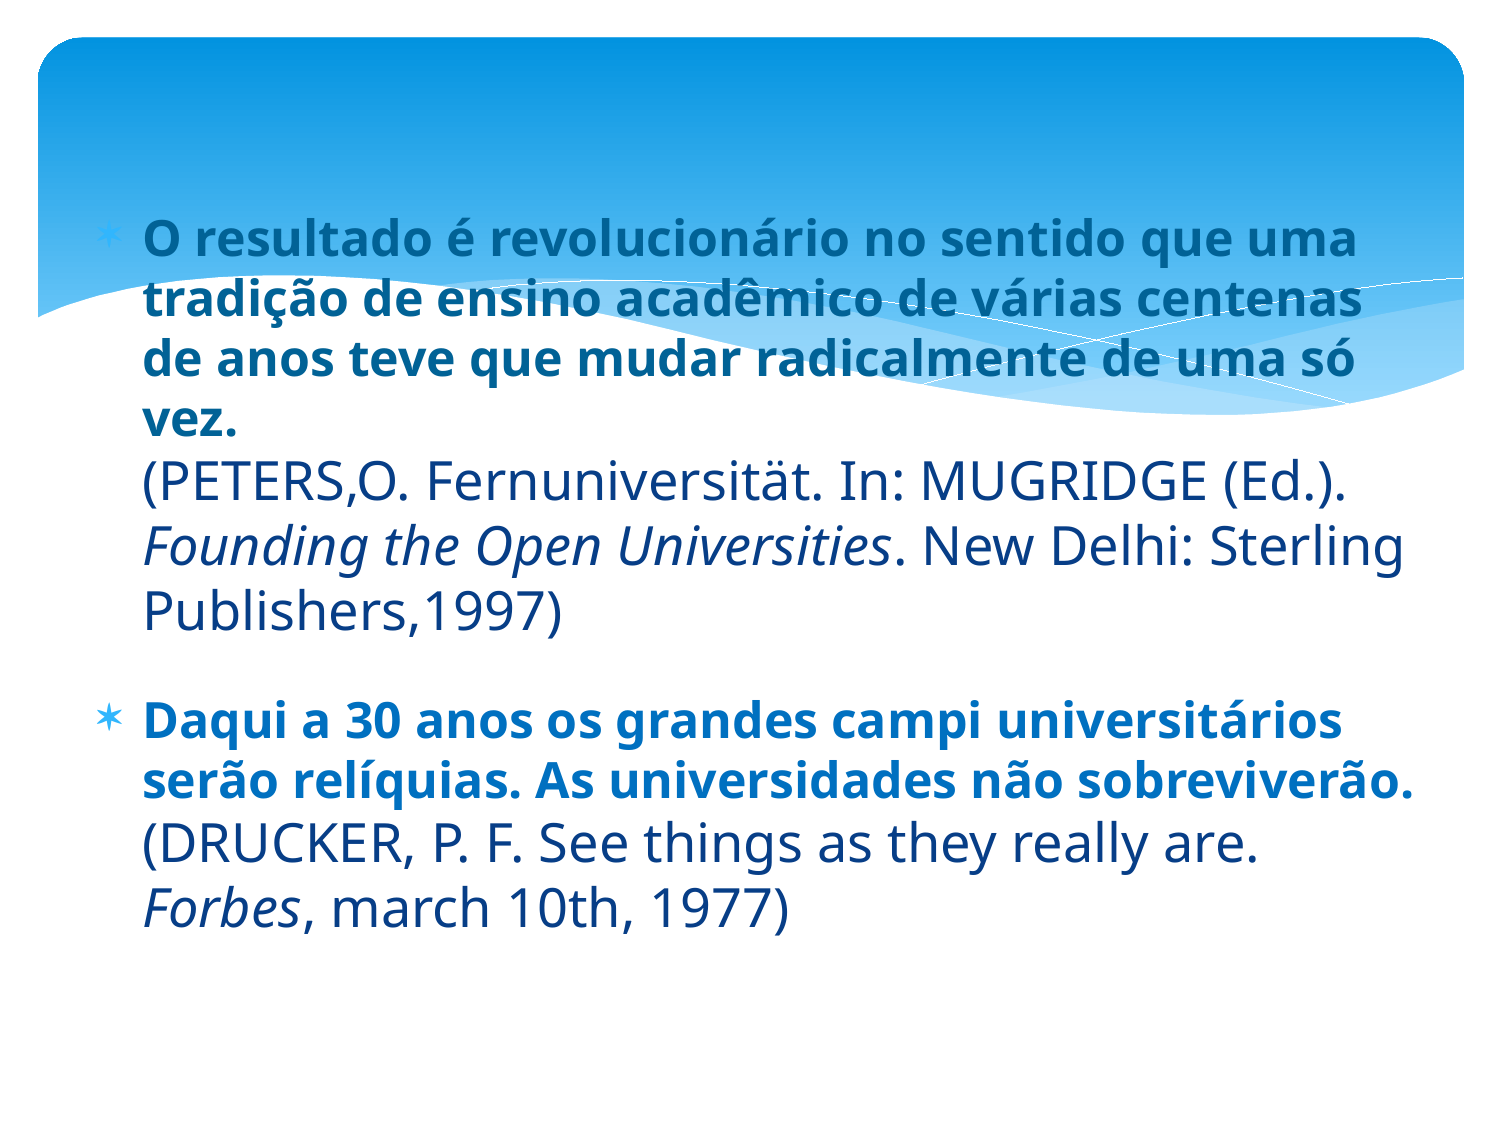

# O resultado é revolucionário no sentido que uma tradição de ensino acadêmico de várias centenas de anos teve que mudar radicalmente de uma só vez.
	(PETERS,O. Fernuniversität. In: MUGRIDGE (Ed.). Founding the Open Universities. New Delhi: Sterling Publishers,1997)
Daqui a 30 anos os grandes campi universitários serão relíquias. As universidades não sobreviverão.
	(DRUCKER, P. F. See things as they really are. Forbes, march 10th, 1977)